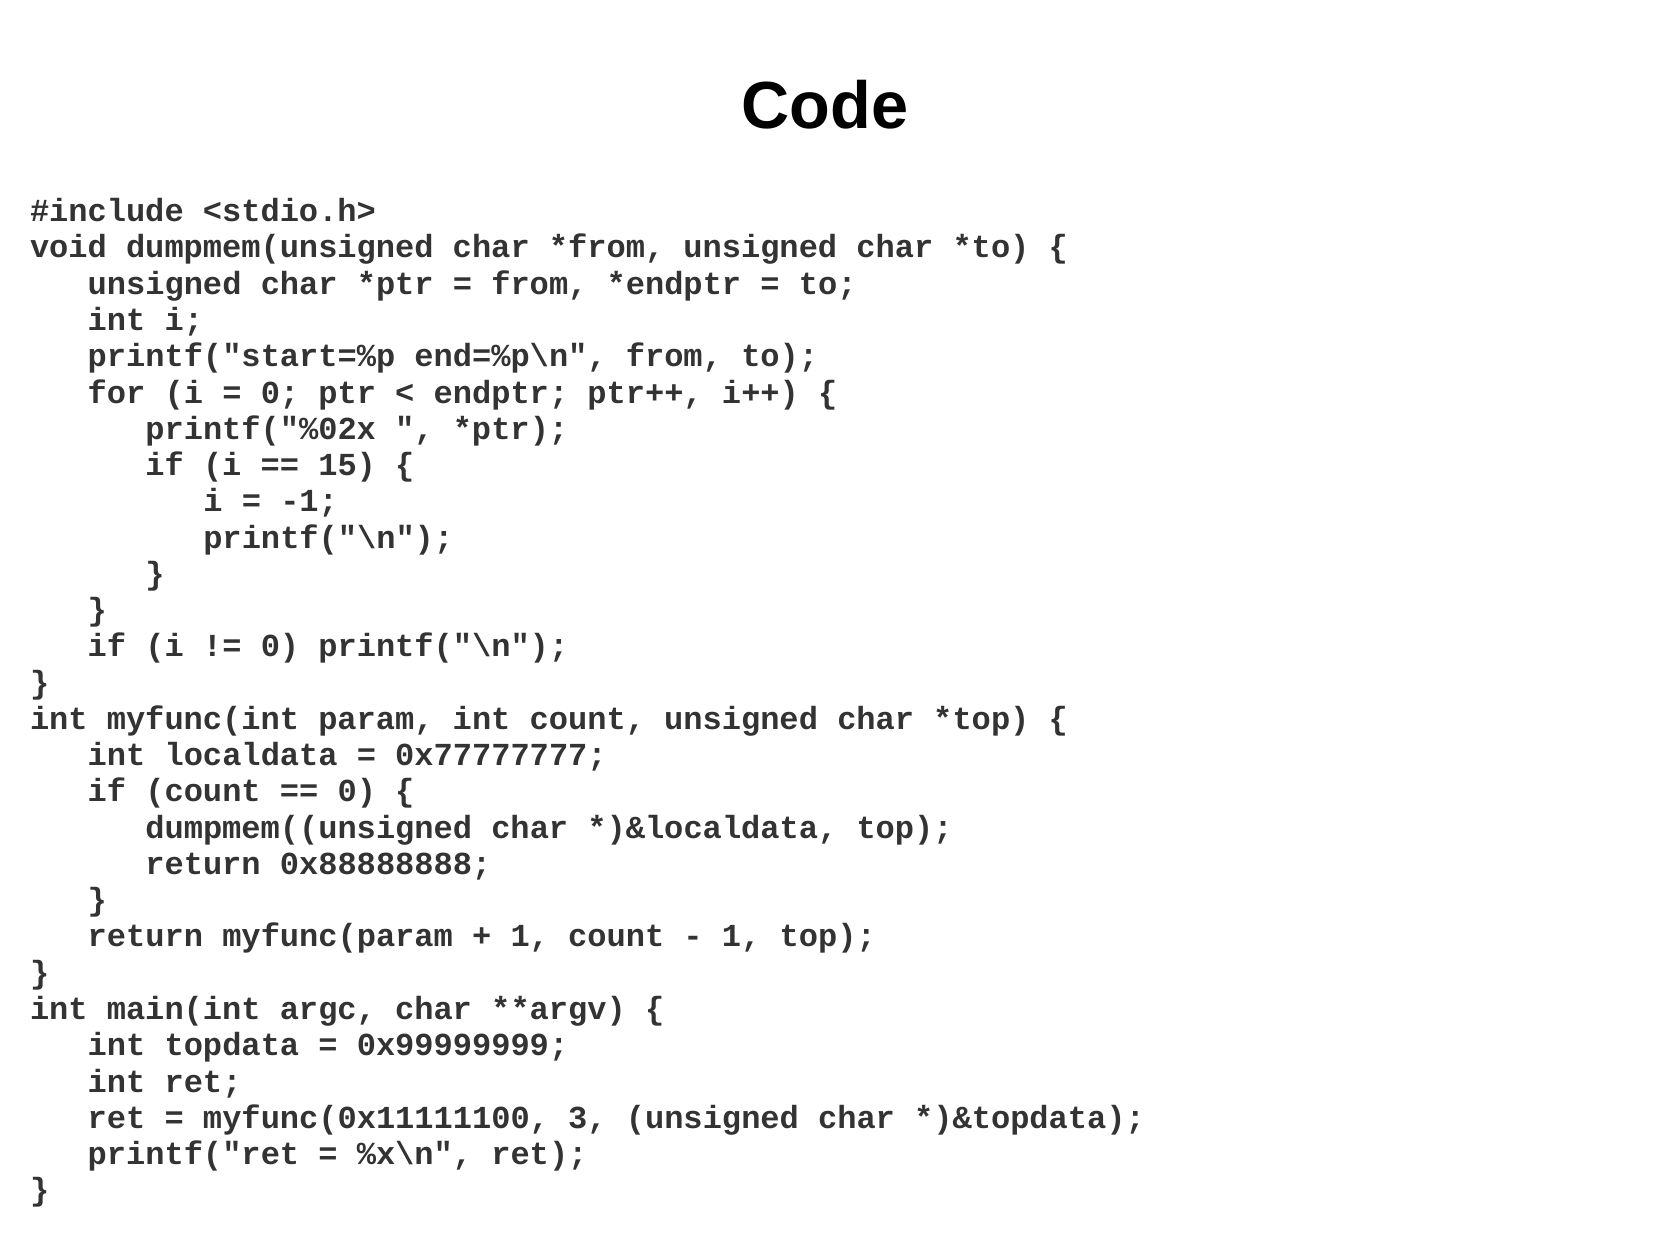

# Code
#include <stdio.h>
void dumpmem(unsigned char *from, unsigned char *to) {
 unsigned char *ptr = from, *endptr = to;
 int i;
 printf("start=%p end=%p\n", from, to);
 for (i = 0; ptr < endptr; ptr++, i++) {
 printf("%02x ", *ptr);
 if (i == 15) {
 i = -1;
 printf("\n");
 }
 }
 if (i != 0) printf("\n");
}
int myfunc(int param, int count, unsigned char *top) {
 int localdata = 0x77777777;
 if (count == 0) {
 dumpmem((unsigned char *)&localdata, top);
 return 0x88888888;
 }
 return myfunc(param + 1, count - 1, top);
}
int main(int argc, char **argv) {
 int topdata = 0x99999999;
 int ret;
 ret = myfunc(0x11111100, 3, (unsigned char *)&topdata);
 printf("ret = %x\n", ret);
}